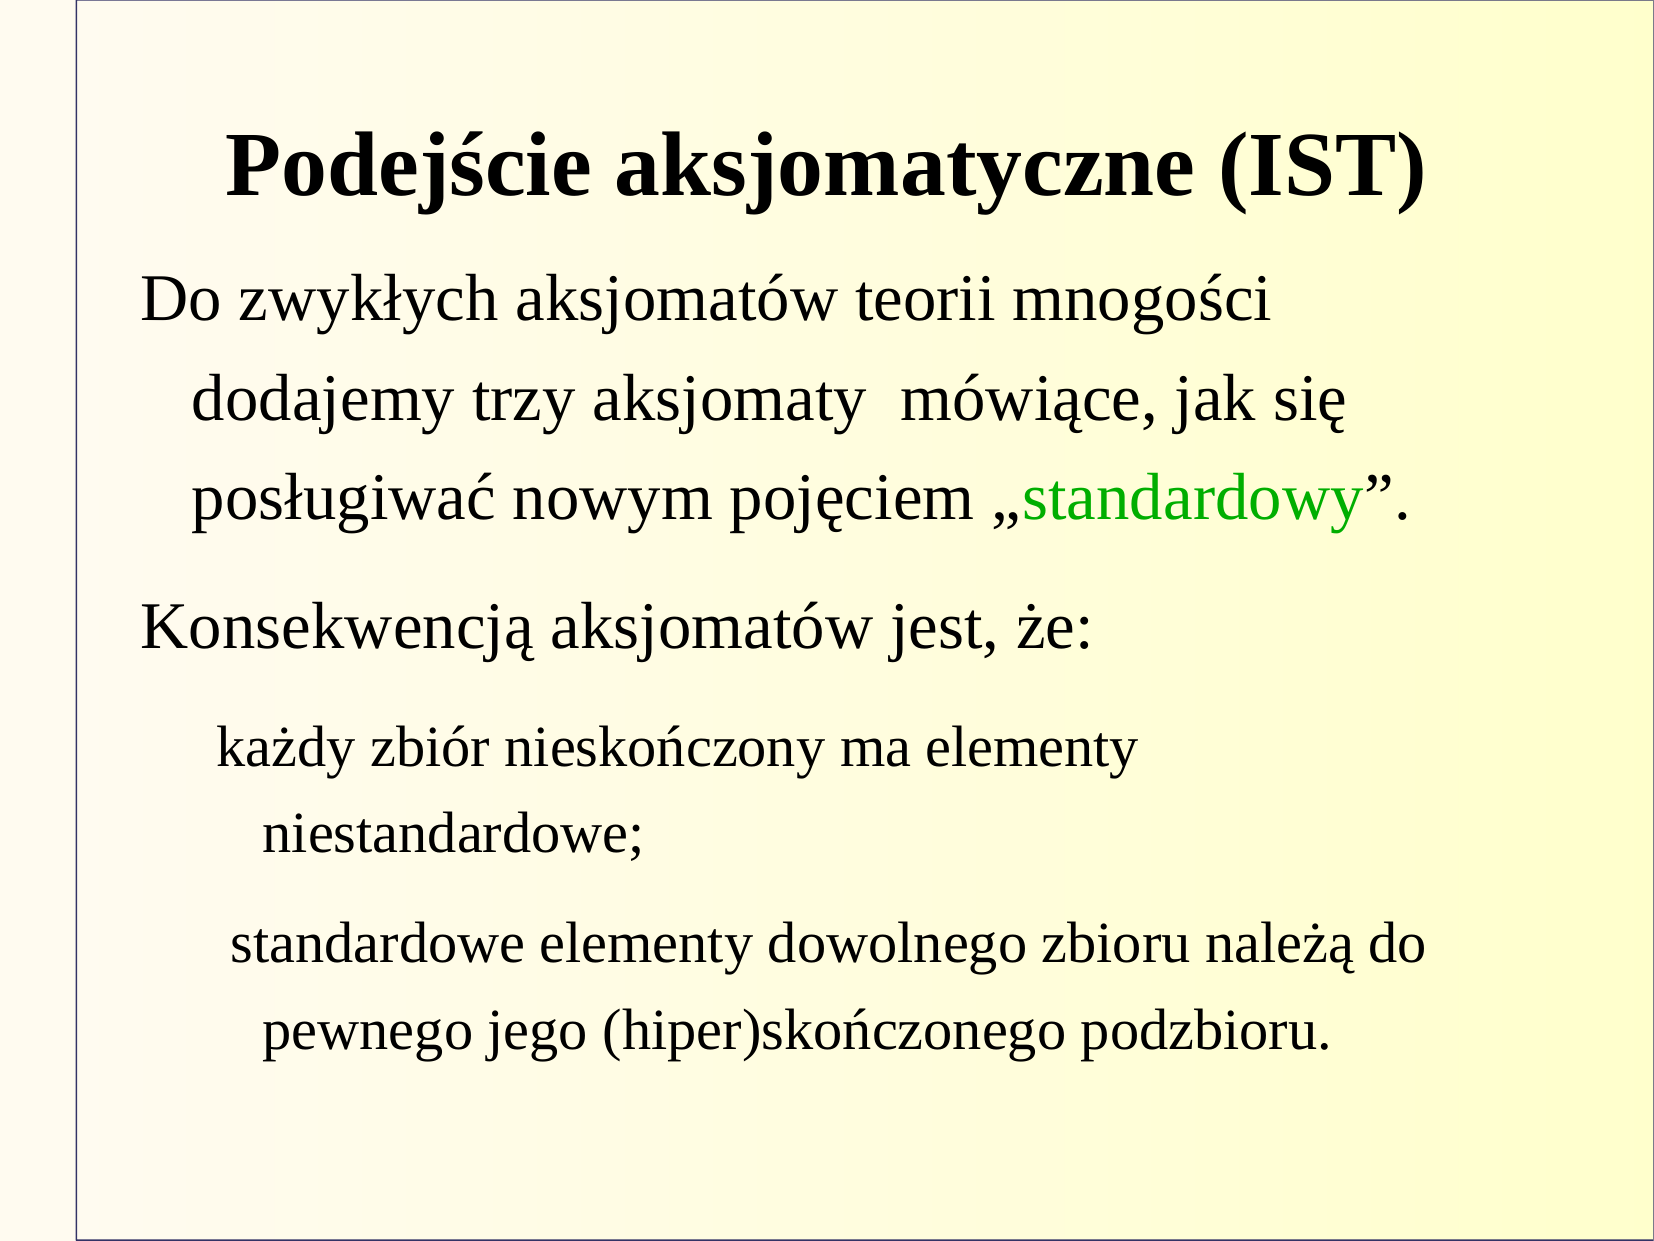

# Podejście aksjomatyczne (IST)
Do zwykłych aksjomatów teorii mnogości dodajemy trzy aksjomaty mówiące, jak się posługiwać nowym pojęciem „standardowy”.
Konsekwencją aksjomatów jest, że:
każdy zbiór nieskończony ma elementy niestandardowe;
 standardowe elementy dowolnego zbioru należą do pewnego jego (hiper)skończonego podzbioru.